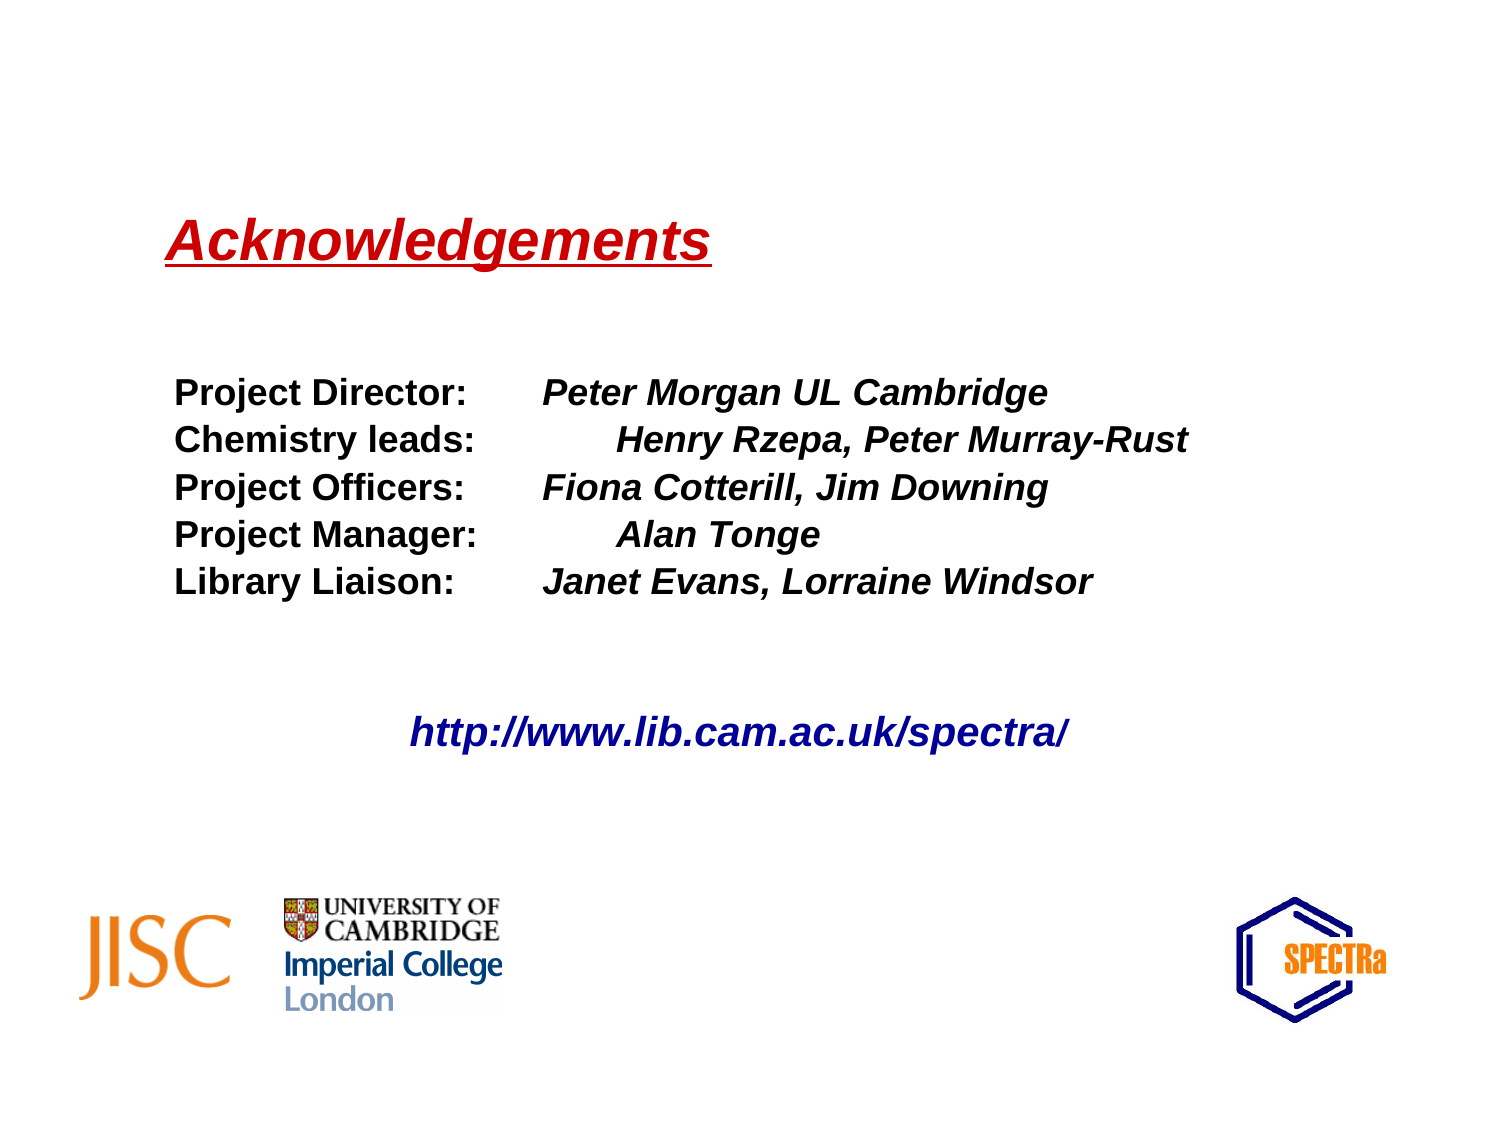

# Acknowledgements
Project Director:		Peter Morgan UL Cambridge
Chemistry leads:		Henry Rzepa, Peter Murray-Rust
Project Officers:		Fiona Cotterill, Jim Downing
Project Manager:		Alan Tonge
Library Liaison:		Janet Evans, Lorraine Windsor
http://www.lib.cam.ac.uk/spectra/